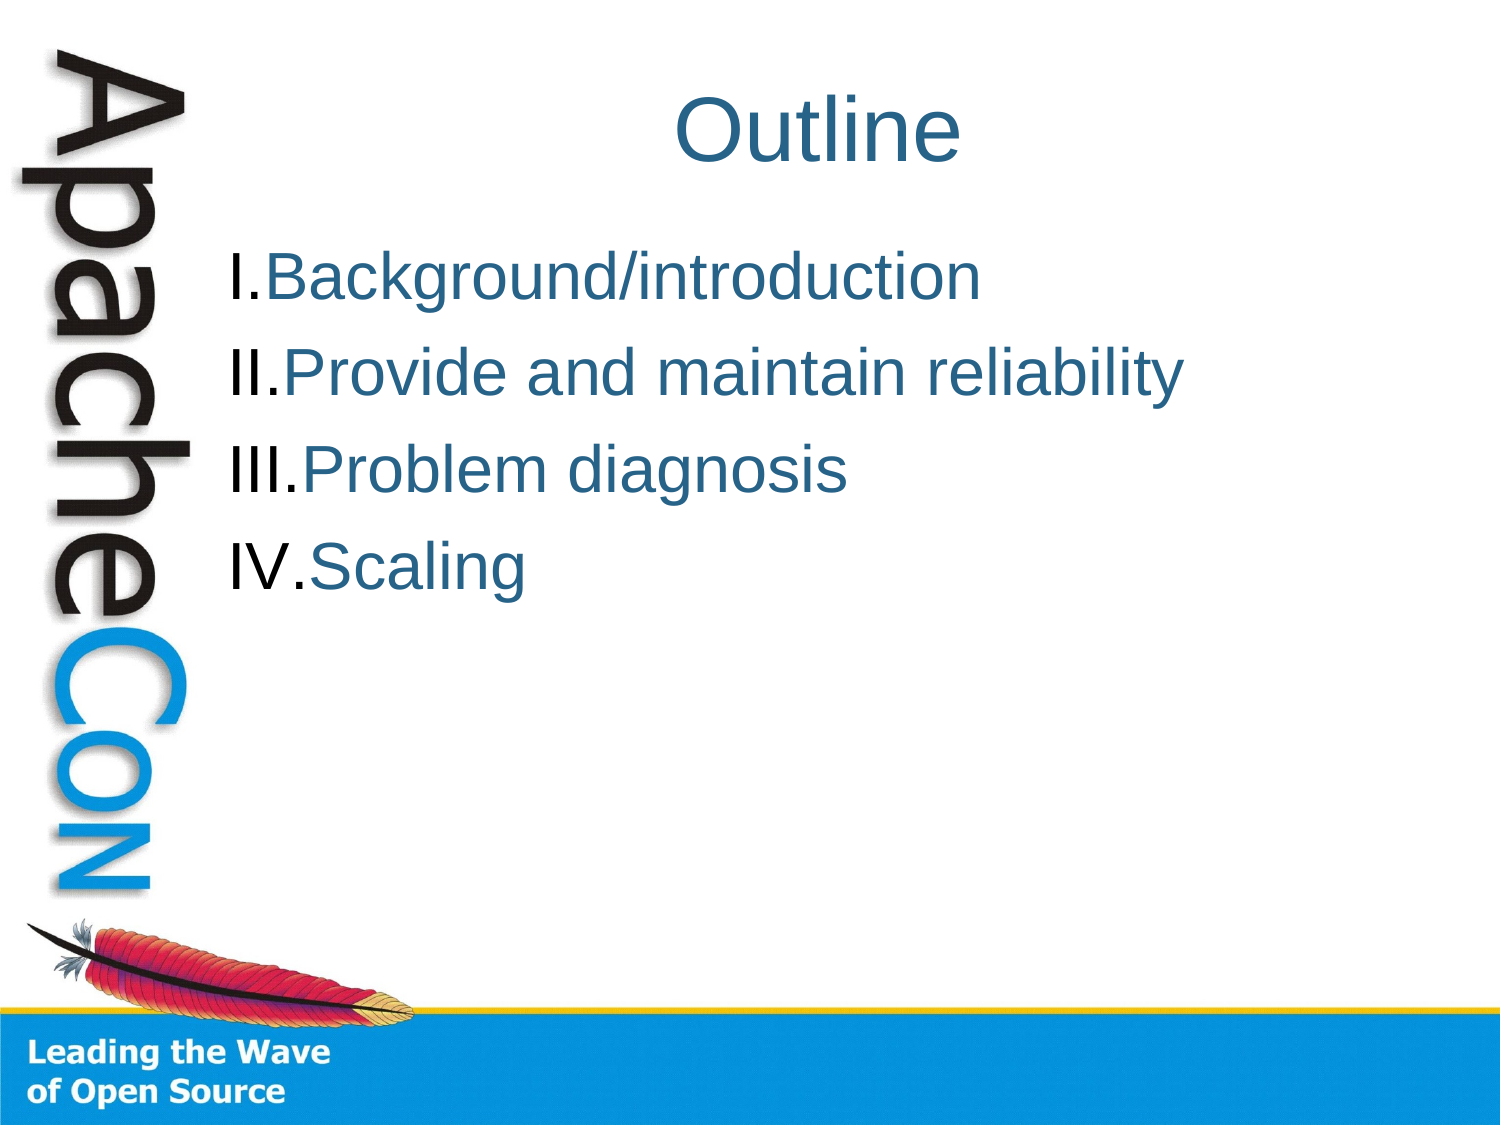

# Outline
Background/introduction
Provide and maintain reliability
Problem diagnosis
Scaling